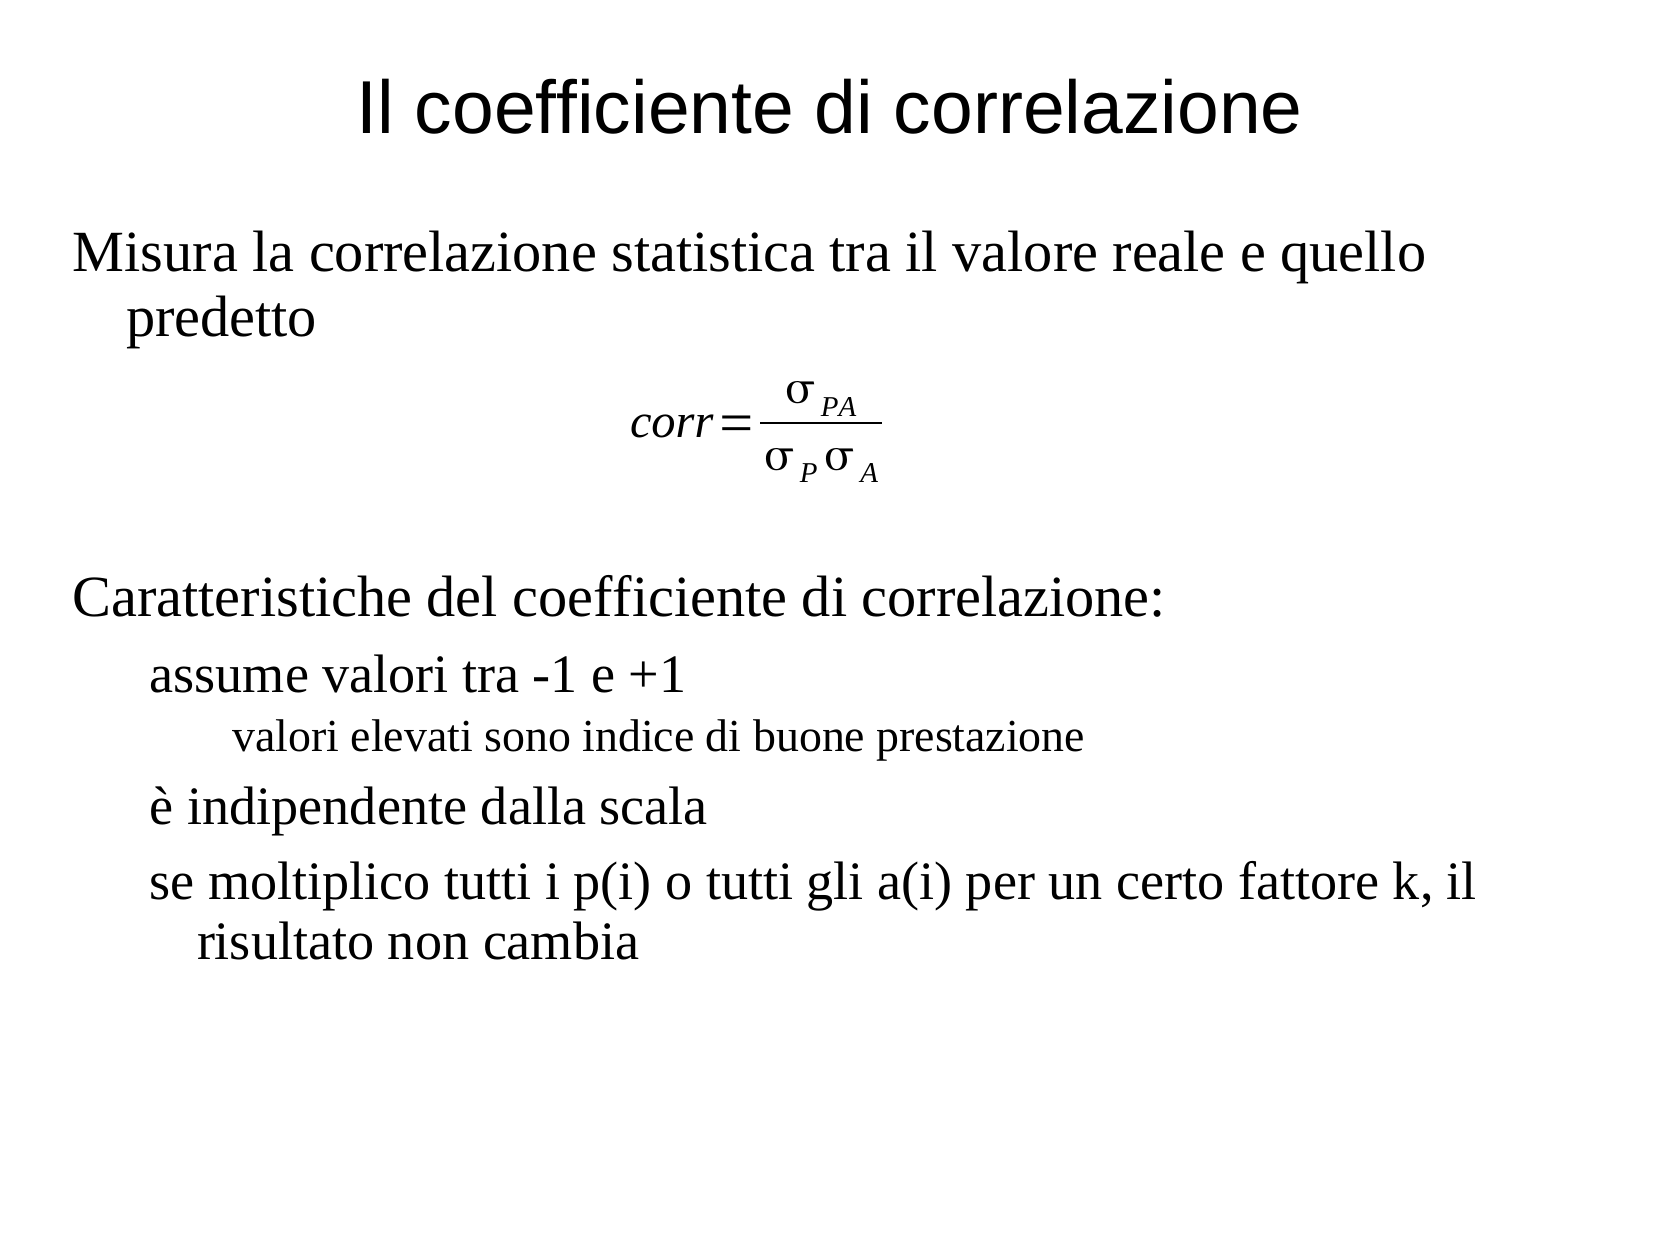

# Il coefficiente di correlazione
Misura la correlazione statistica tra il valore reale e quello predetto
Caratteristiche del coefficiente di correlazione:
assume valori tra -1 e +1
valori elevati sono indice di buone prestazione
è indipendente dalla scala
se moltiplico tutti i p(i) o tutti gli a(i) per un certo fattore k, il risultato non cambia